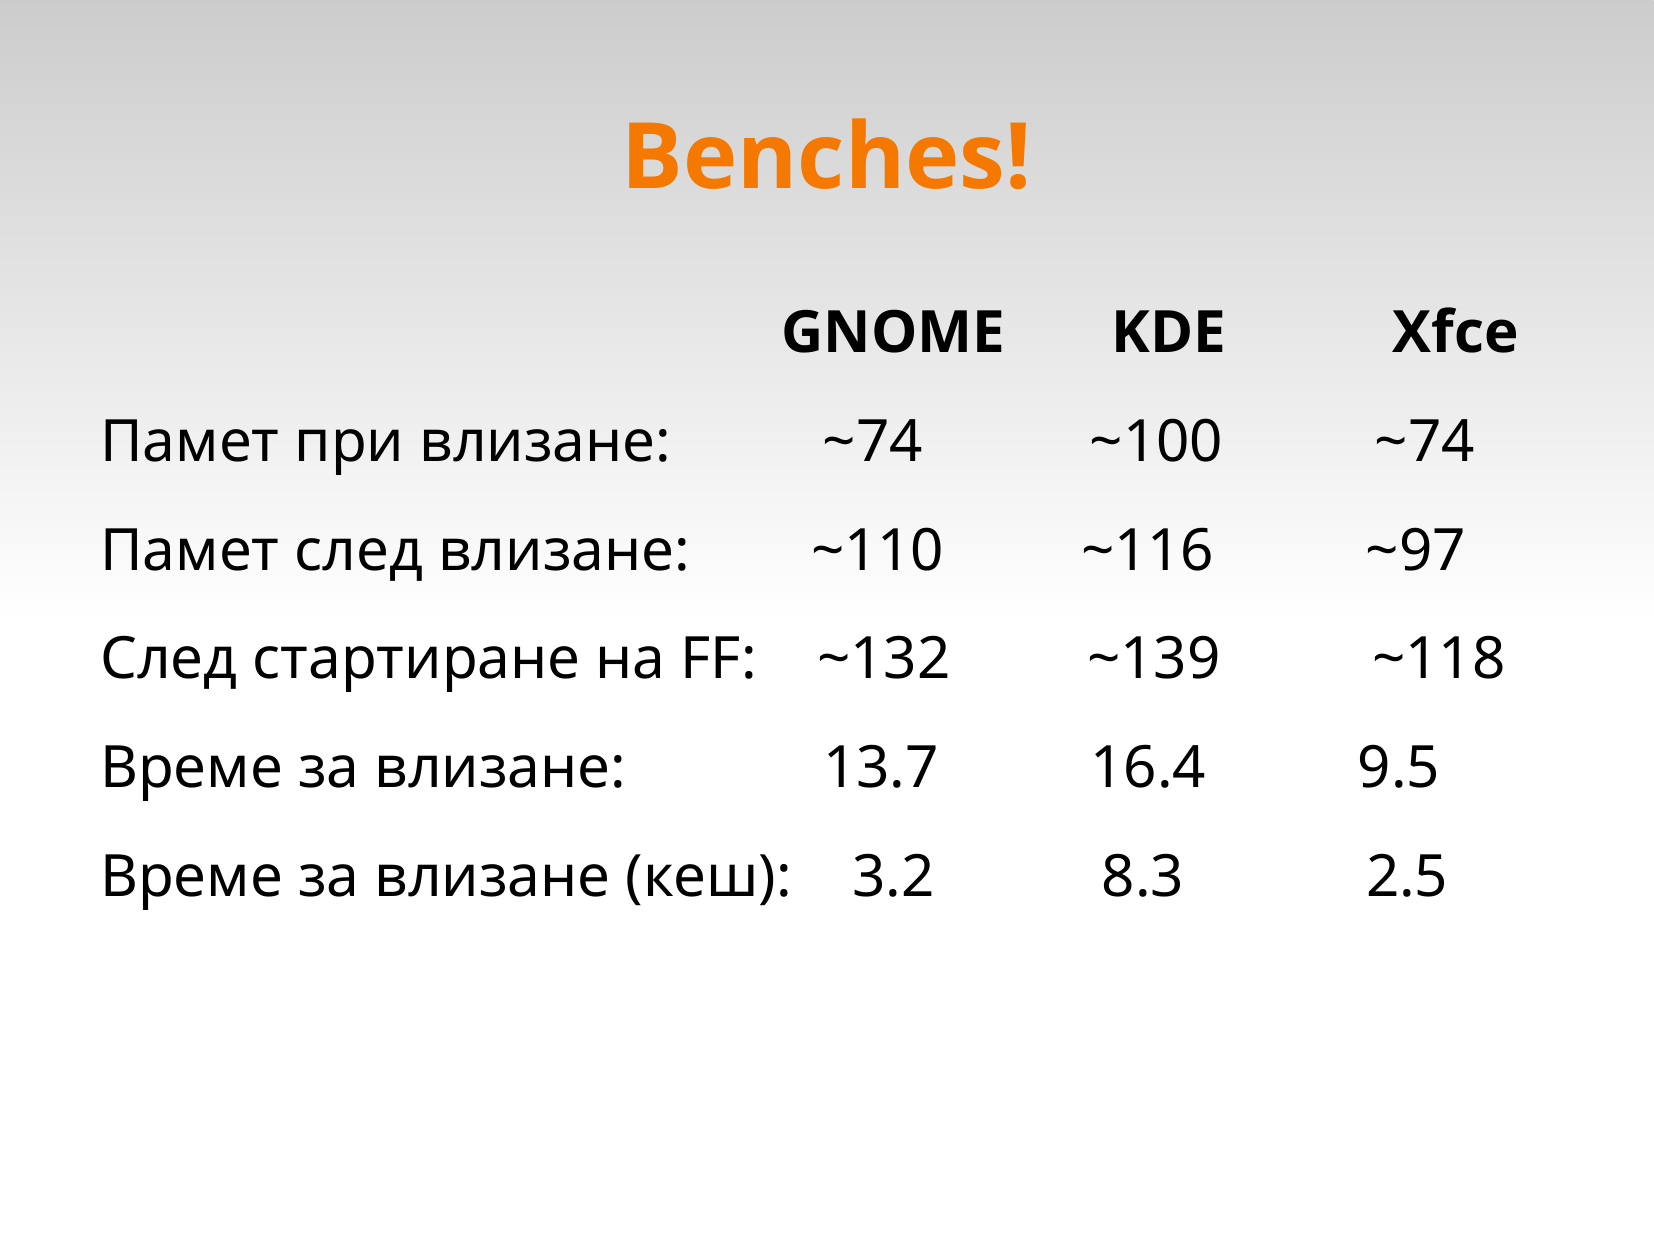

# Benches!
 GNOME KDE Xfce
Памет при влизане: ~74 ~100 ~74
Памет след влизане: ~110 ~116 ~97
След стартиране на FF: ~132 ~139 ~118
Време за влизане: 13.7 16.4 9.5
Време за влизане (кеш): 3.2 8.3 2.5